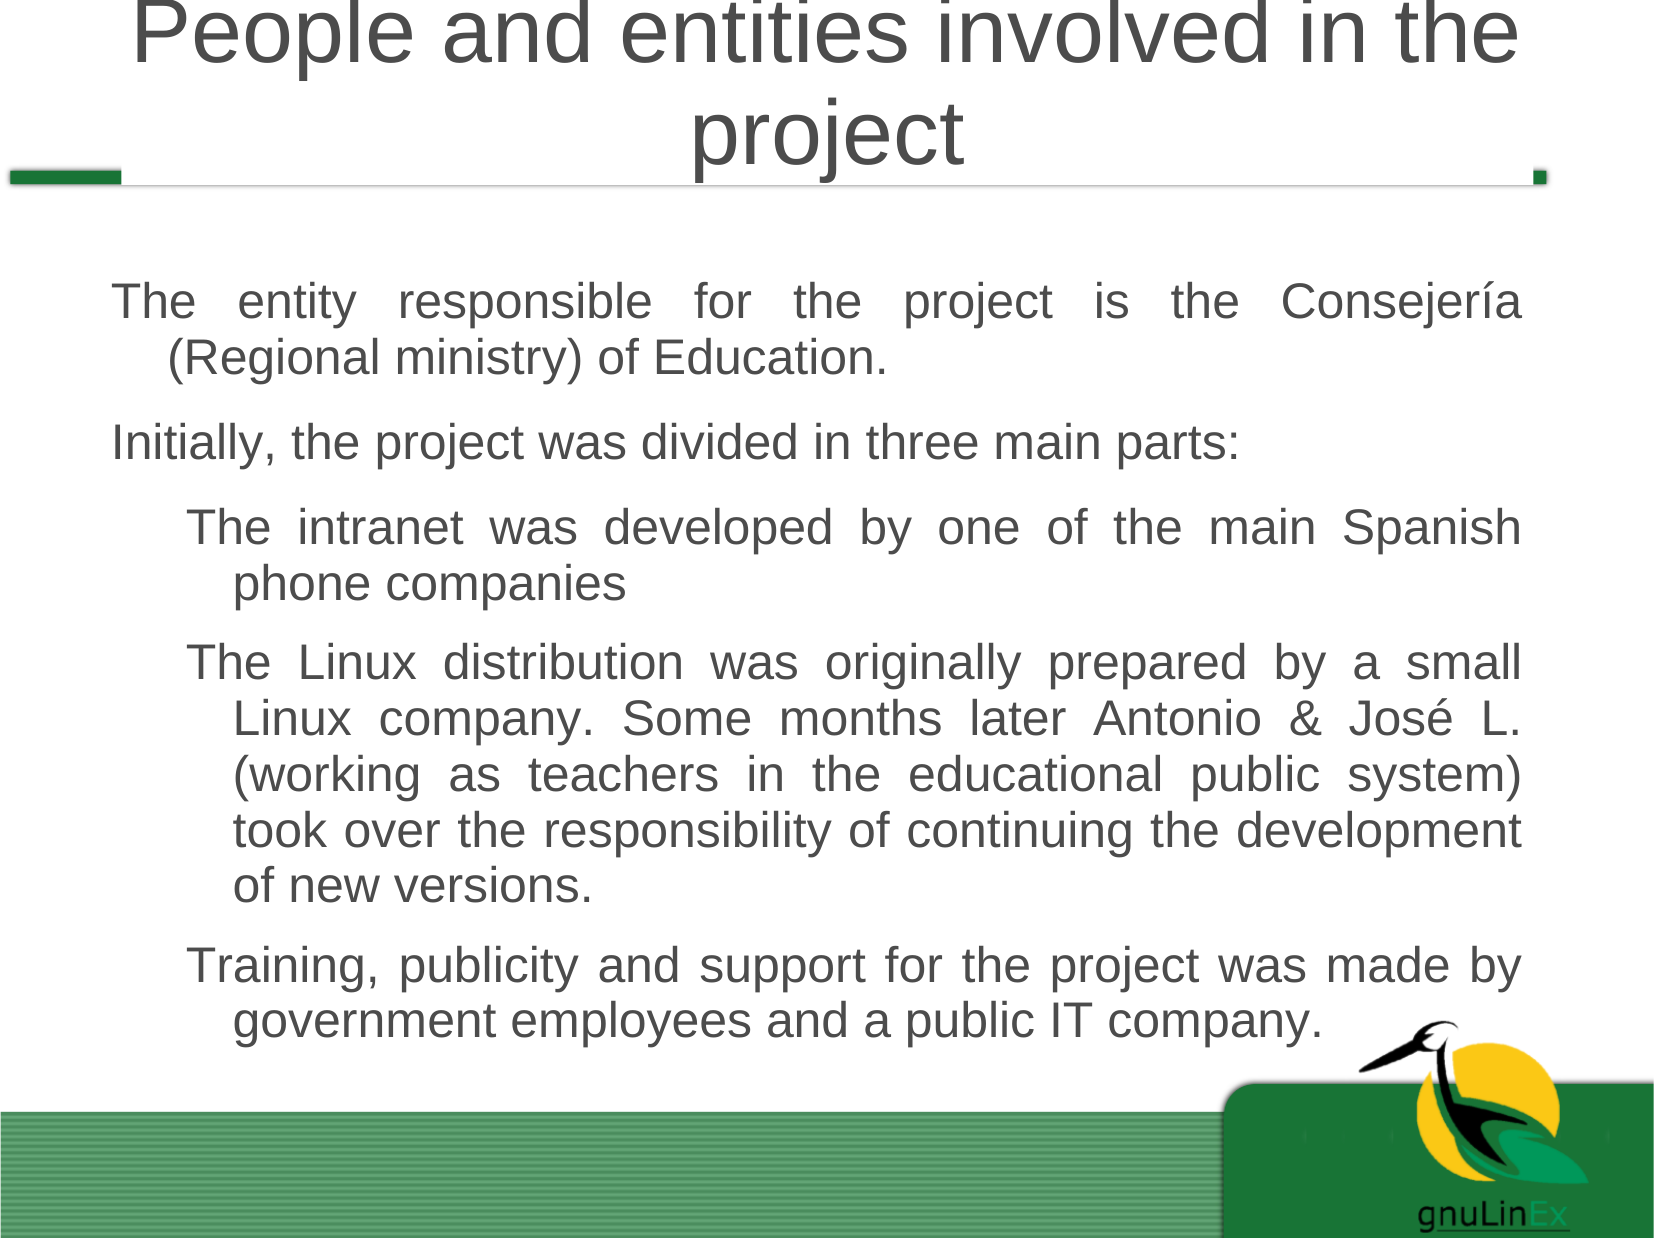

People and entities involved in the project
# The entity responsible for the project is the Consejería (Regional ministry) of Education.
Initially, the project was divided in three main parts:
The intranet was developed by one of the main Spanish phone companies
The Linux distribution was originally prepared by a small Linux company. Some months later Antonio & José L. (working as teachers in the educational public system) took over the responsibility of continuing the development of new versions.
Training, publicity and support for the project was made by government employees and a public IT company.